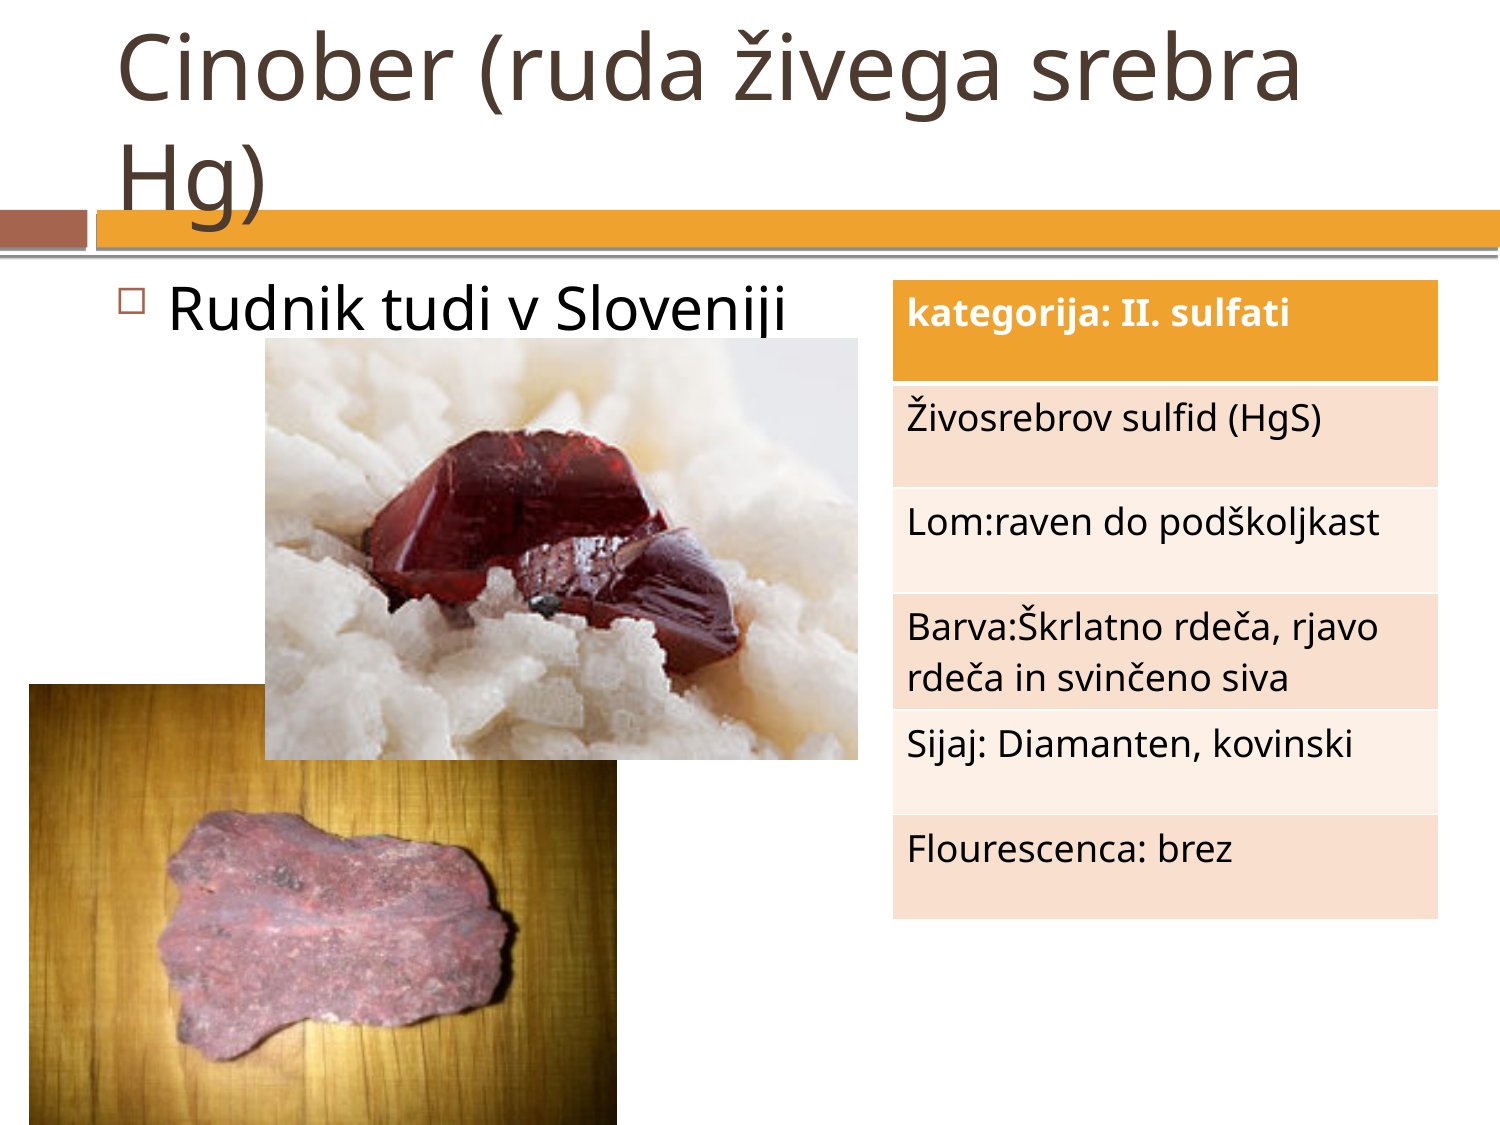

# Cinober (ruda živega srebra Hg)
Rudnik tudi v Sloveniji
| kategorija: II. sulfati |
| --- |
| Živosrebrov sulfid (HgS) |
| Lom:raven do podškoljkast |
| Barva:Škrlatno rdeča, rjavo rdeča in svinčeno siva |
| Sijaj: Diamanten, kovinski |
| Flourescenca: brez |